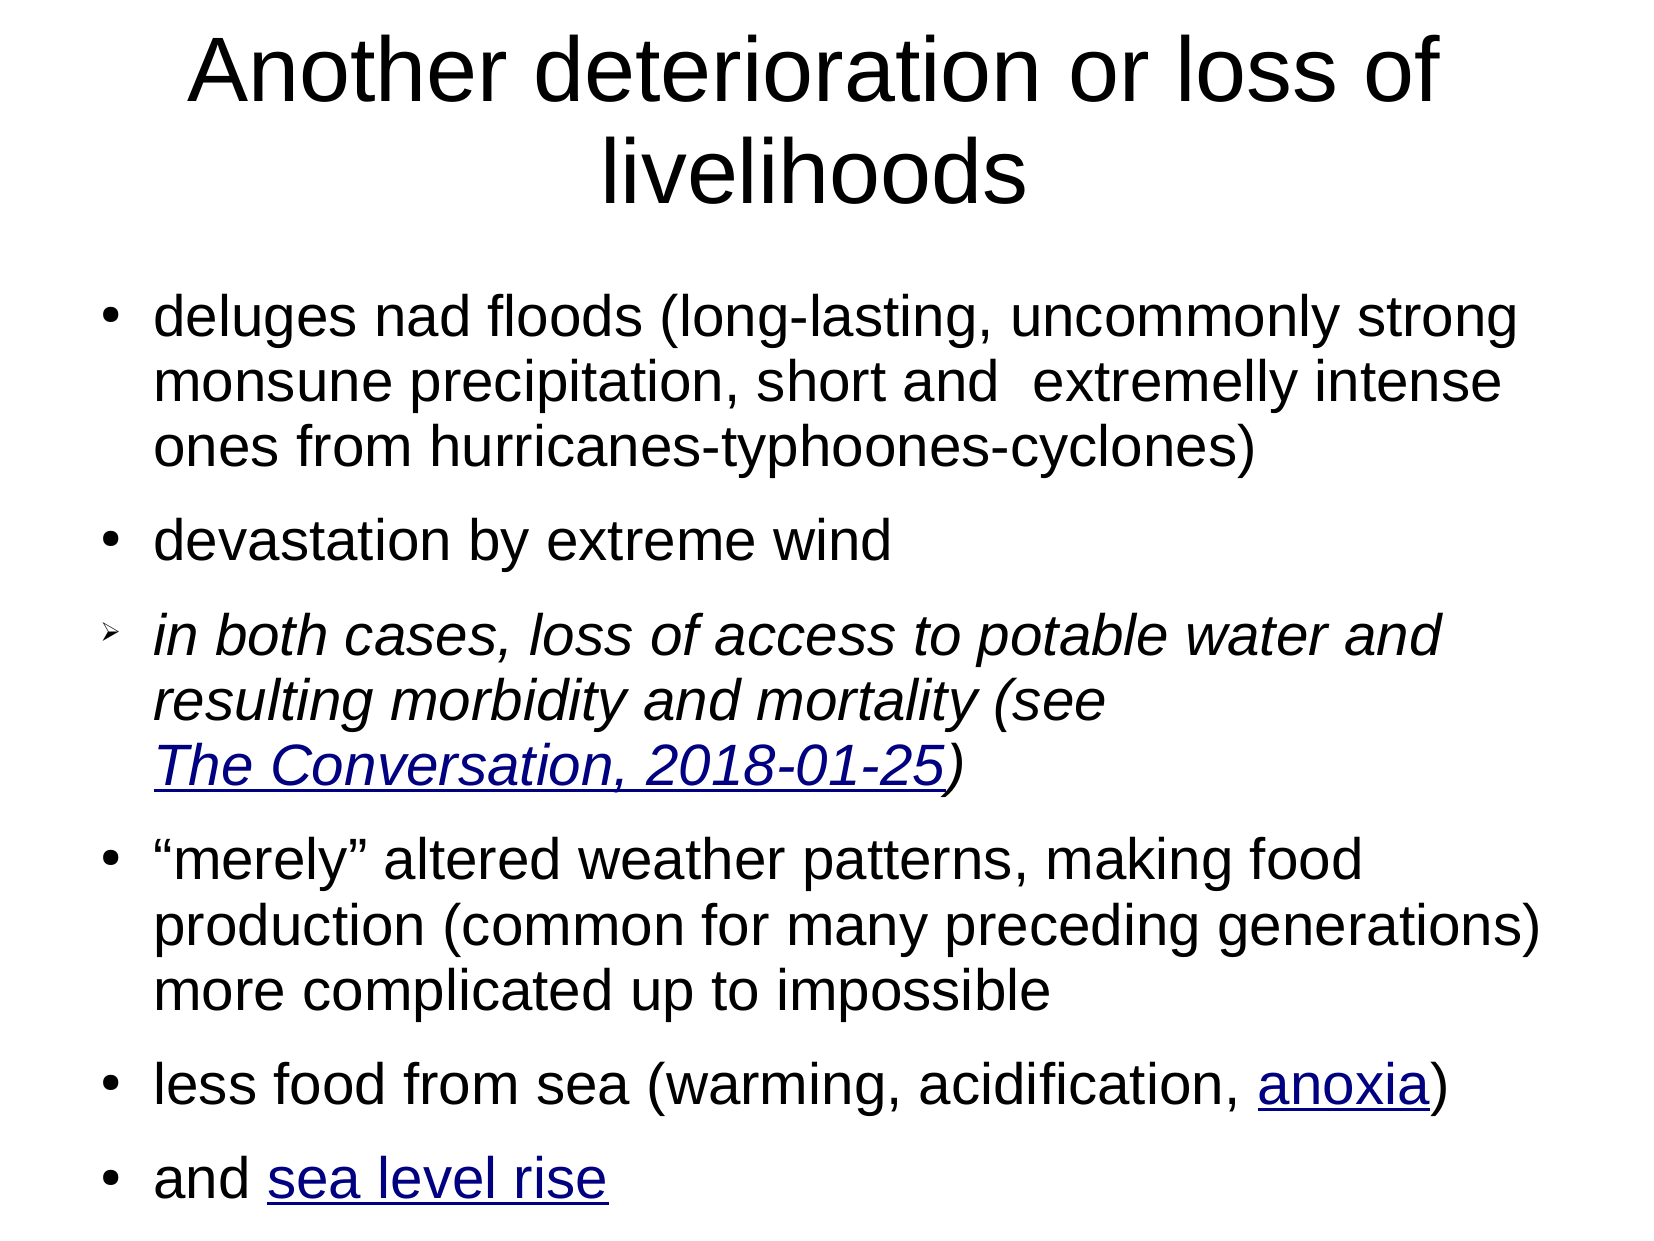

# Another deterioration or loss of livelihoods
deluges nad floods (long-lasting, uncommonly strong monsune precipitation, short and extremelly intense ones from hurricanes-typhoones-cyclones)
devastation by extreme wind
in both cases, loss of access to potable water and resulting morbidity and mortality (see The Conversation, 2018-01-25)
“merely” altered weather patterns, making food production (common for many preceding generations) more complicated up to impossible
less food from sea (warming, acidification, anoxia)
and sea level rise